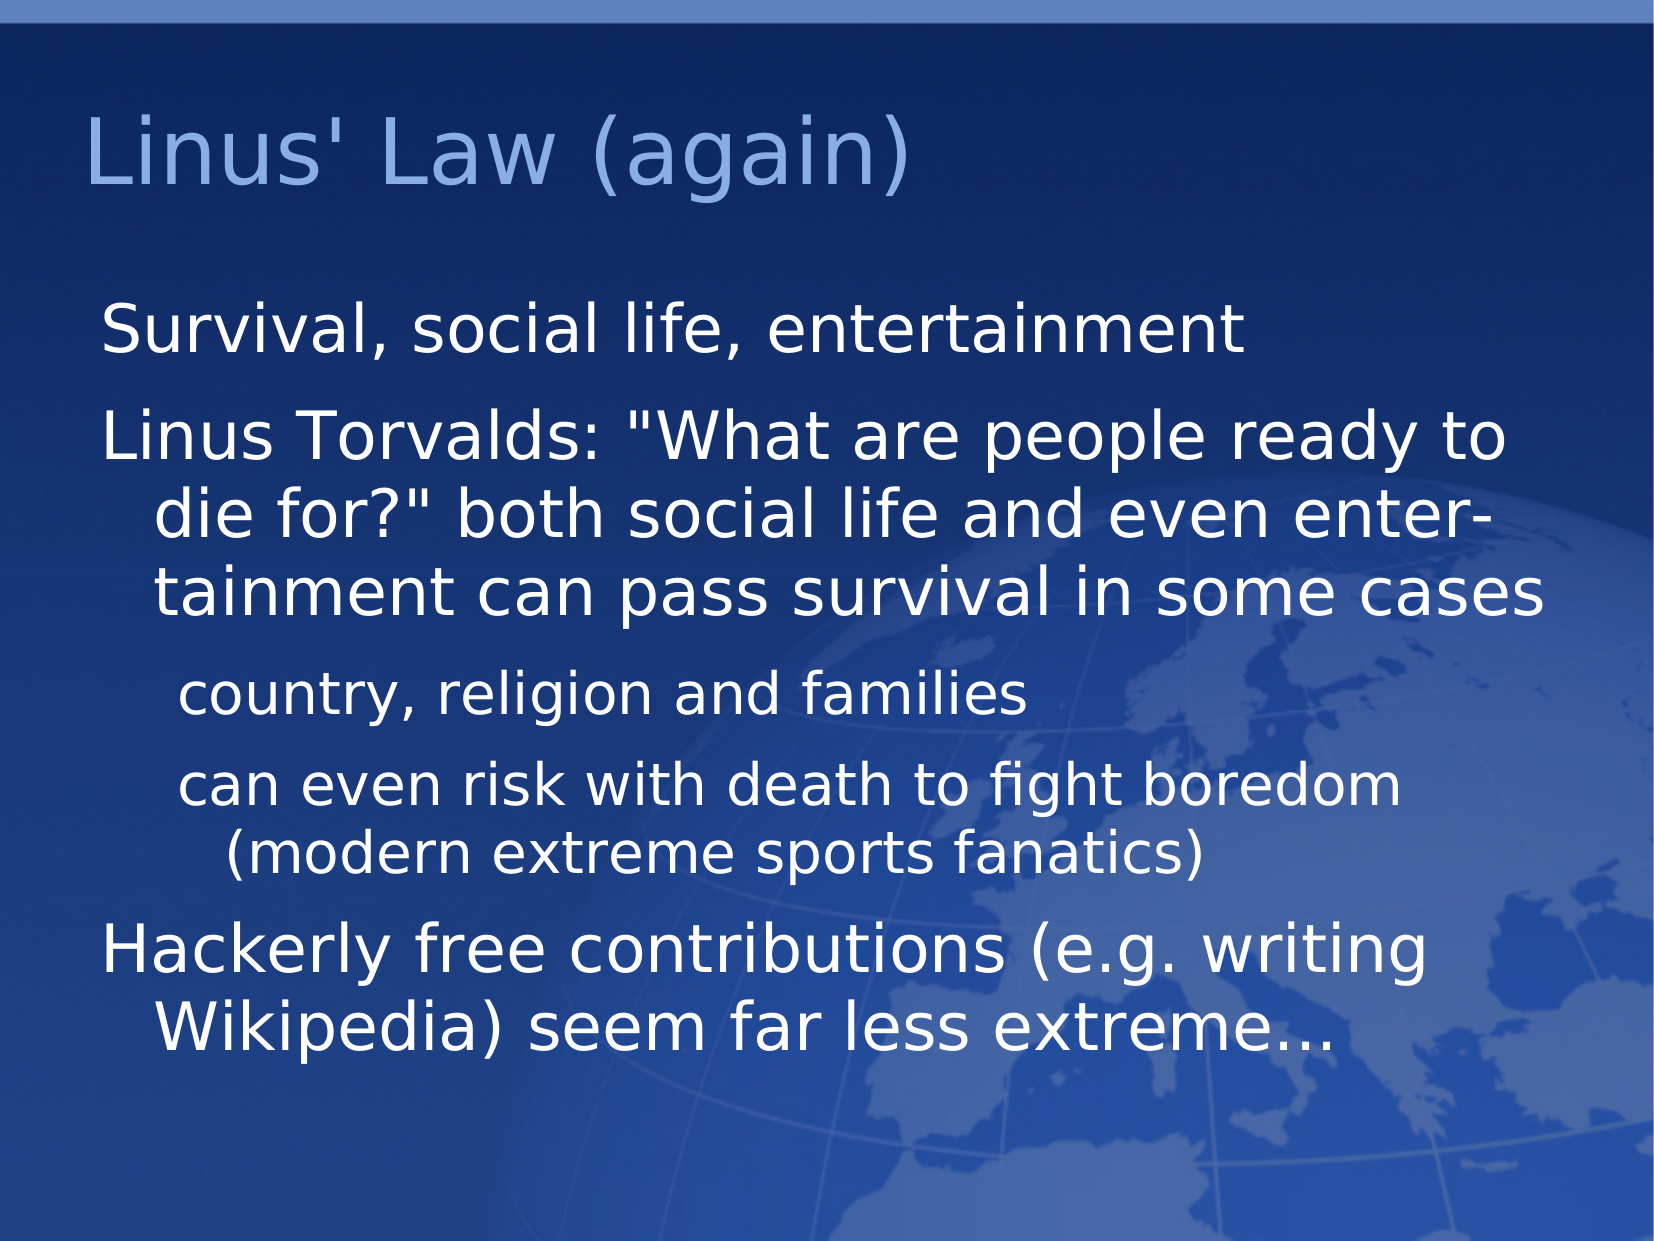

# Linus' Law (again)
Survival, social life, entertainment
Linus Torvalds: "What are people ready to die for?" both social life and even enter-tainment can pass survival in some cases
country, religion and families
can even risk with death to fight boredom (modern extreme sports fanatics)
Hackerly free contributions (e.g. writing Wikipedia) seem far less extreme...